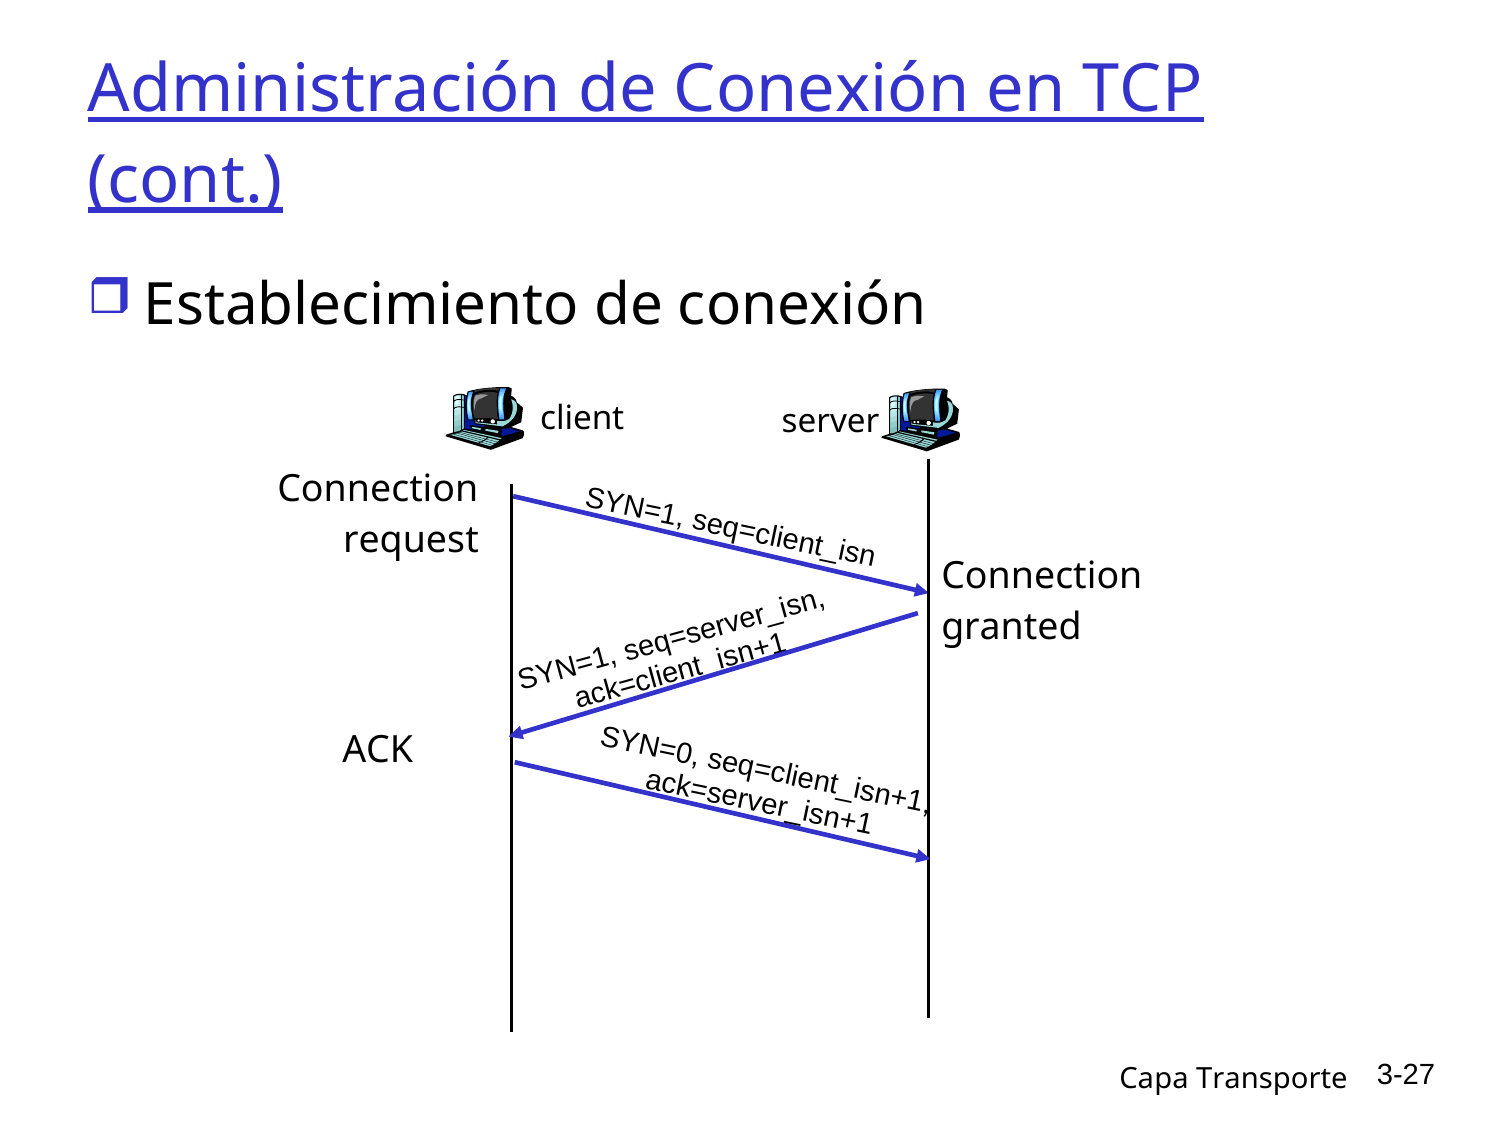

# Administración de Conexión en TCP (cont.)
Establecimiento de conexión
client
server
Connection
request
SYN=1, seq=client_isn
Connection
granted
SYN=1, seq=server_isn,
ack=client_isn+1
ACK
SYN=0, seq=client_isn+1,
ack=server_isn+1
27